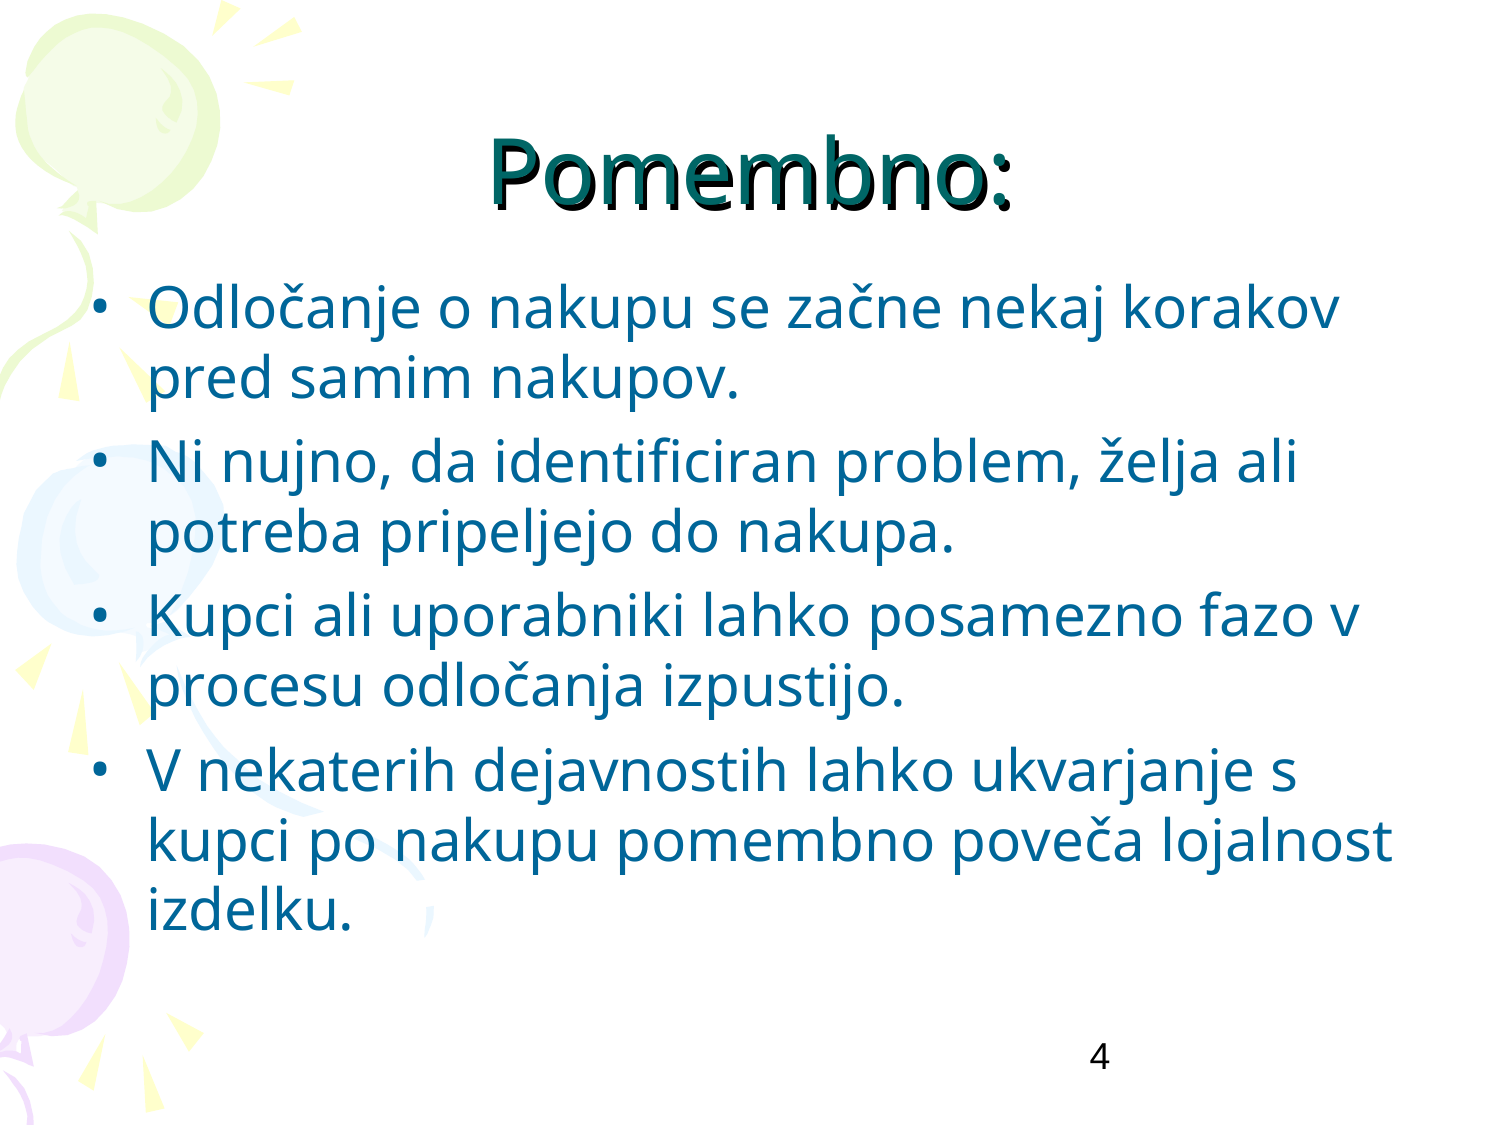

# Pomembno:
Odločanje o nakupu se začne nekaj korakov pred samim nakupov.
Ni nujno, da identificiran problem, želja ali potreba pripeljejo do nakupa.
Kupci ali uporabniki lahko posamezno fazo v procesu odločanja izpustijo.
V nekaterih dejavnostih lahko ukvarjanje s kupci po nakupu pomembno poveča lojalnost izdelku.
4